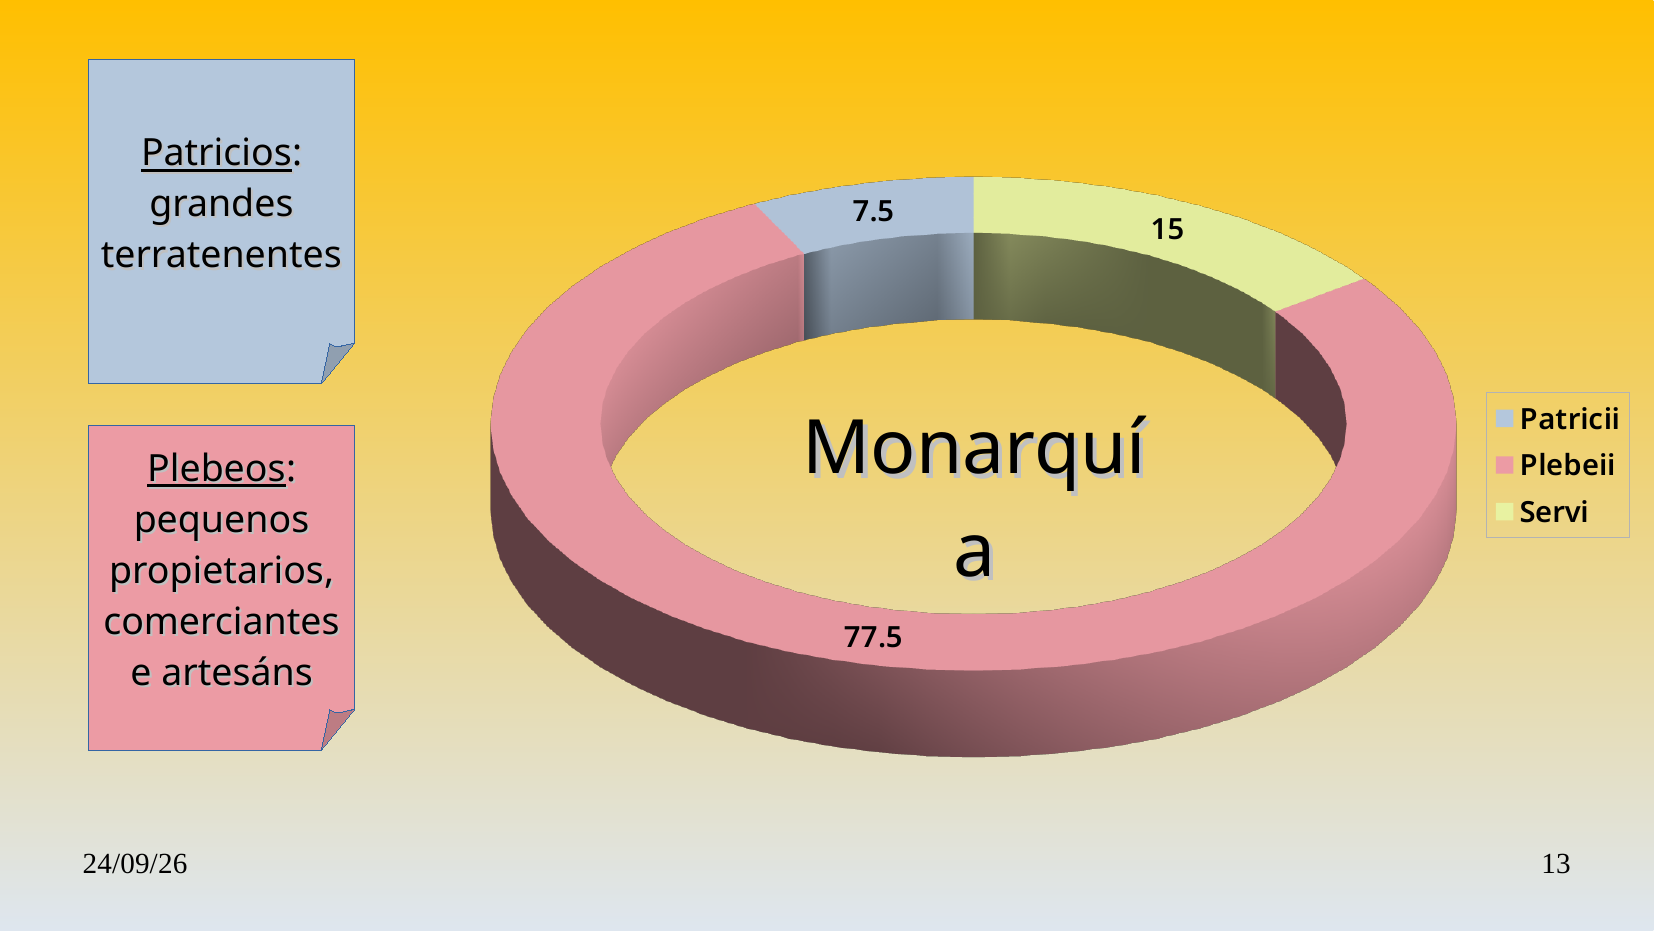

Patricios:
grandes
terratenentes
### Chart
| Category | Columna 1 | Columna 2 | Columna 3 |
|---|---|---|---|
| Patricii | 7.5 | None | None |
| Plebeii | 77.5 | None | None |
| Servi | 15.0 | None | None |Monarquía
Plebeos:
pequenos
propietarios,
comerciantes
e artesáns
13